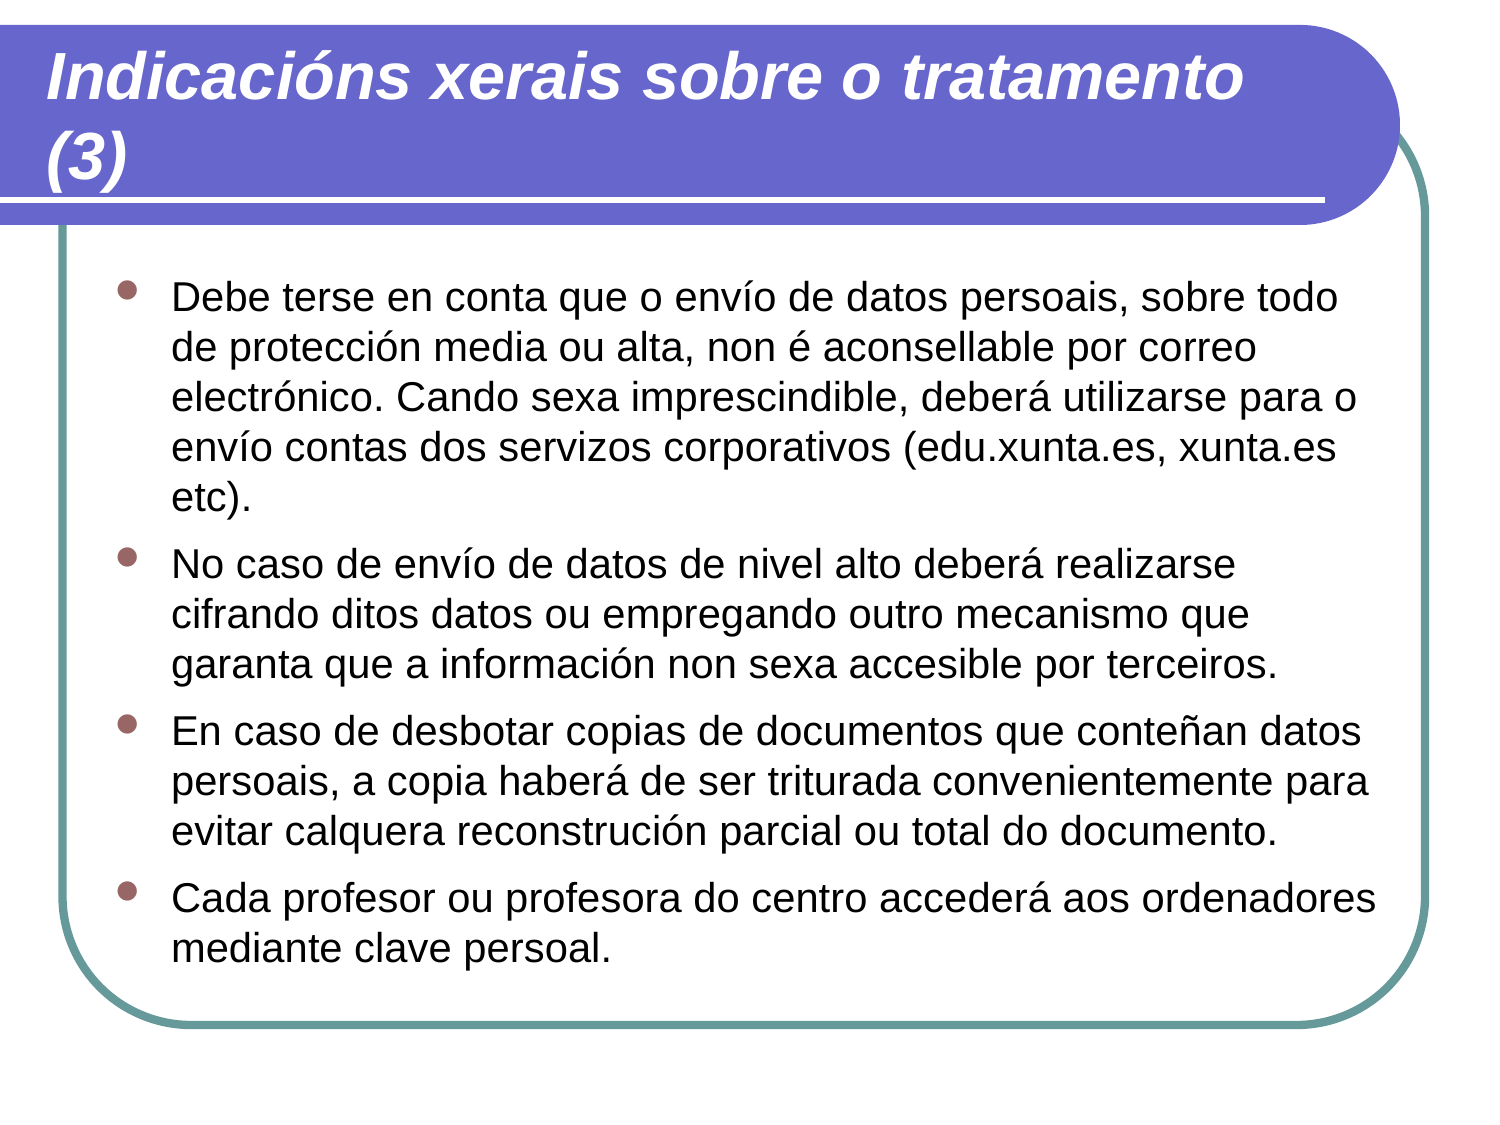

# Indicacións xerais sobre o tratamento (3)
Debe terse en conta que o envío de datos persoais, sobre todo de protección media ou alta, non é aconsellable por correo electrónico. Cando sexa imprescindible, deberá utilizarse para o envío contas dos servizos corporativos (edu.xunta.es, xunta.es etc).
No caso de envío de datos de nivel alto deberá realizarse cifrando ditos datos ou empregando outro mecanismo que garanta que a información non sexa accesible por terceiros.
En caso de desbotar copias de documentos que conteñan datos persoais, a copia haberá de ser triturada convenientemente para evitar calquera reconstrución parcial ou total do documento.
Cada profesor ou profesora do centro accederá aos ordenadores mediante clave persoal.